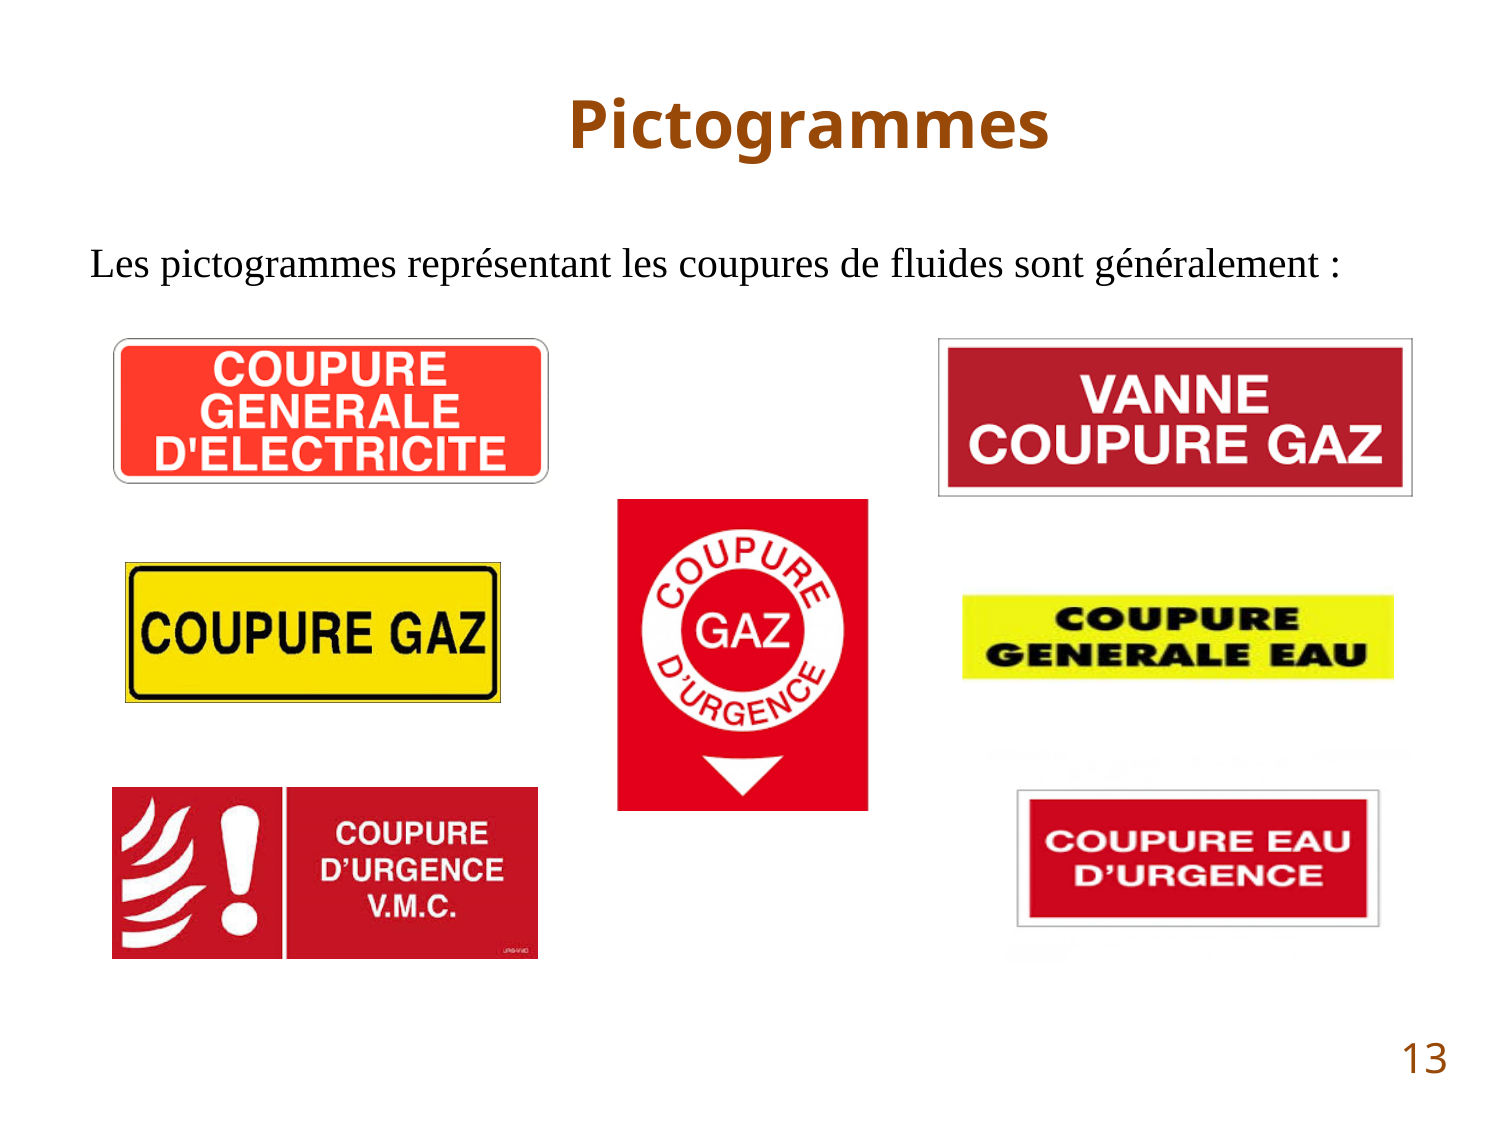

# Pictogrammes
Les pictogrammes représentant les coupures de fluides sont généralement :